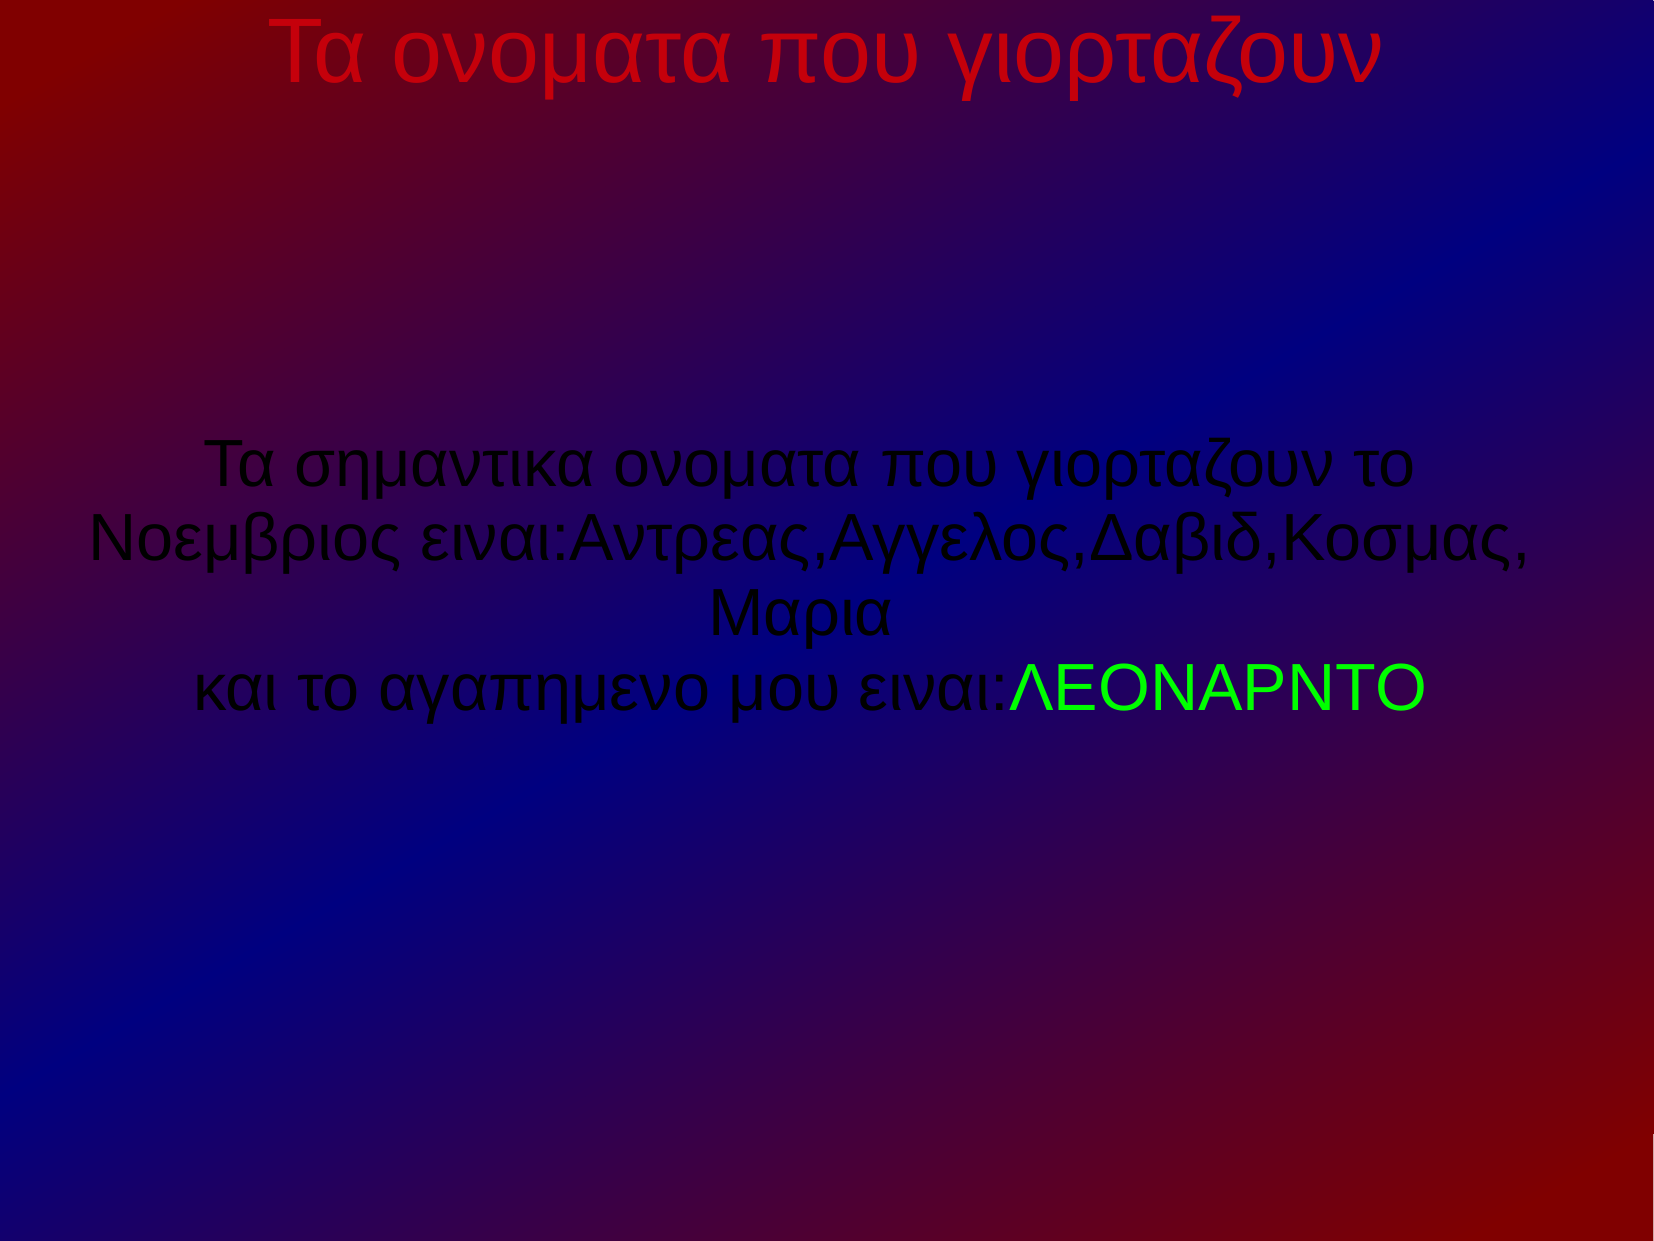

# Τα ονοματα που γιορταζουν
Τα σημαντικα ονοματα που γιορταζουν το Νοεμβριος ειναι:Αντρεας,Αγγελος,Δαβιδ,Κοσμας,
Μαρια
και το αγαπημενο μου ειναι:ΛΕΟΝΑΡΝΤΟ